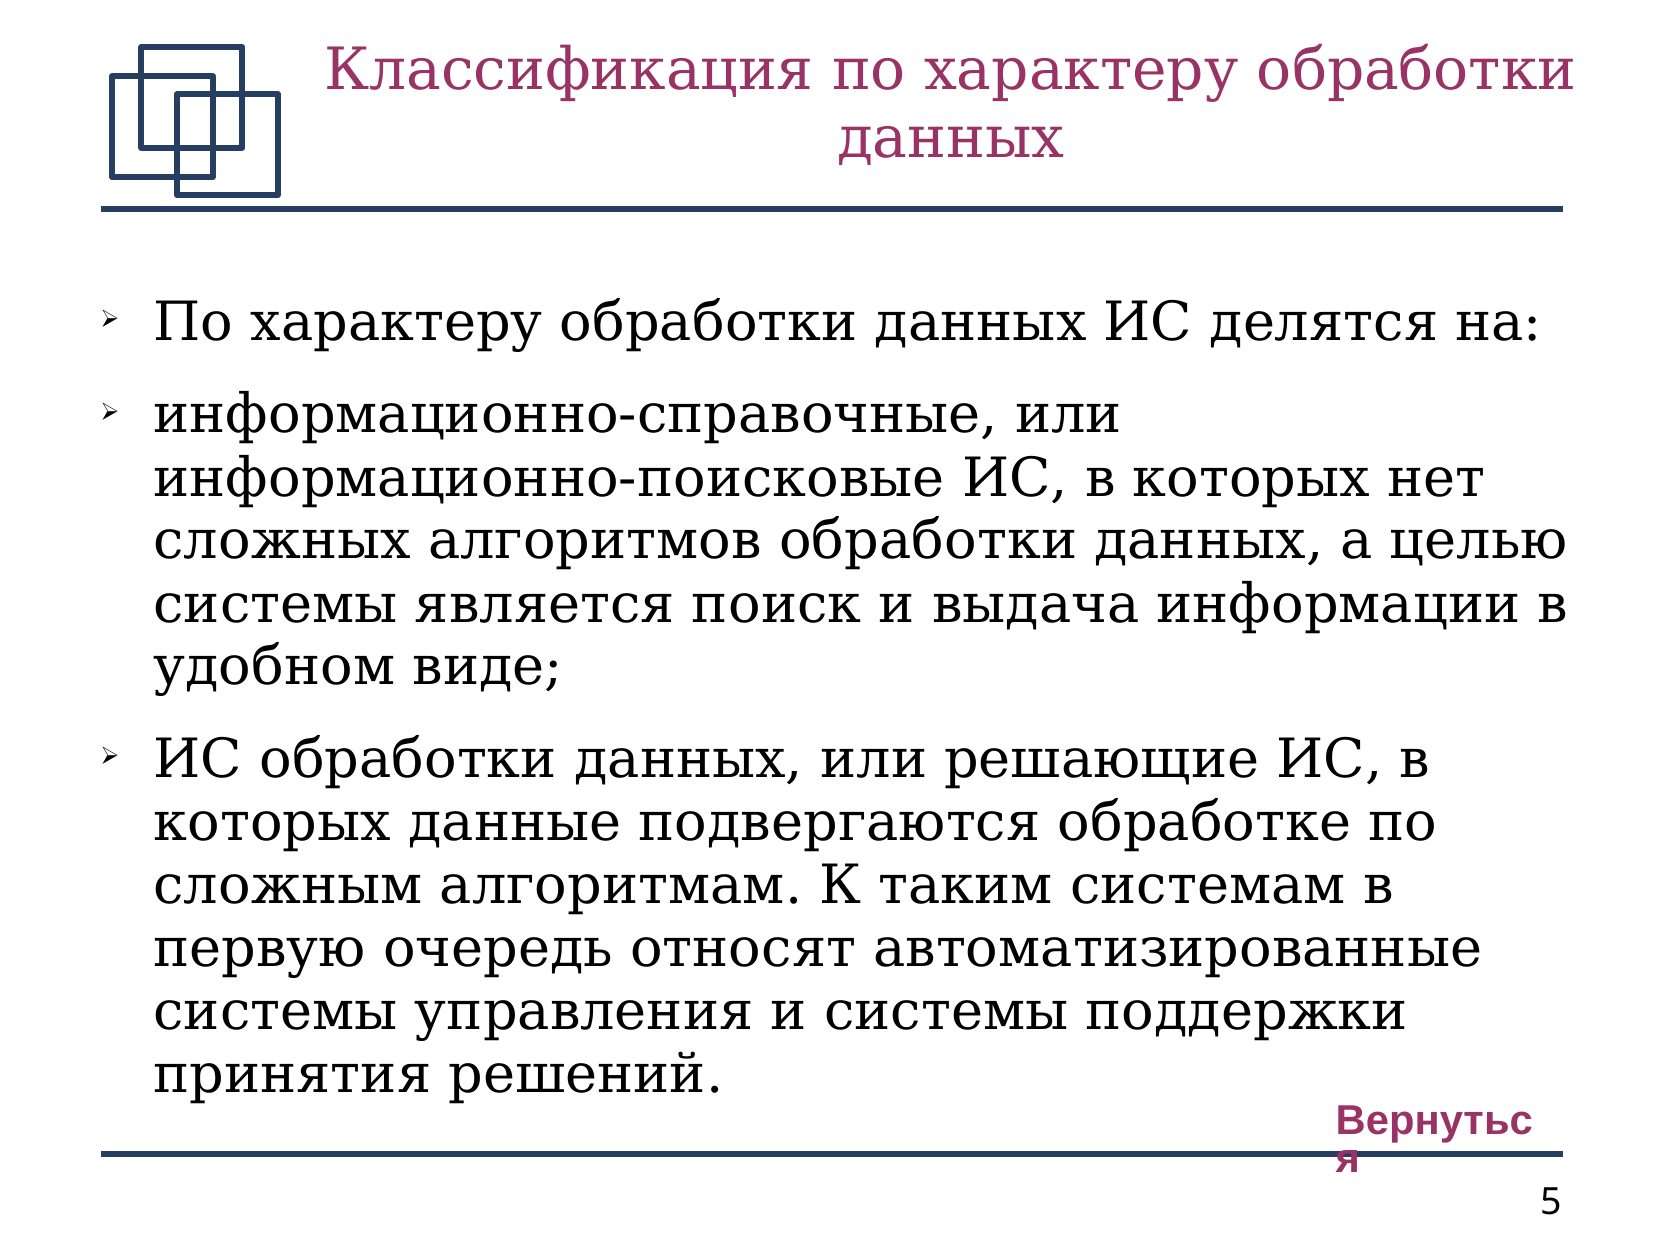

# Классификация по характеру обработки данных
По характеру обработки данных ИС делятся на:
информационно-справочные, или информационно-поисковые ИС, в которых нет сложных алгоритмов обработки данных, а целью системы является поиск и выдача информации в удобном виде;
ИС обработки данных, или решающие ИС, в которых данные подвергаются обработке по сложным алгоритмам. К таким системам в первую очередь относят автоматизированные системы управления и системы поддержки принятия решений.
Вернуться